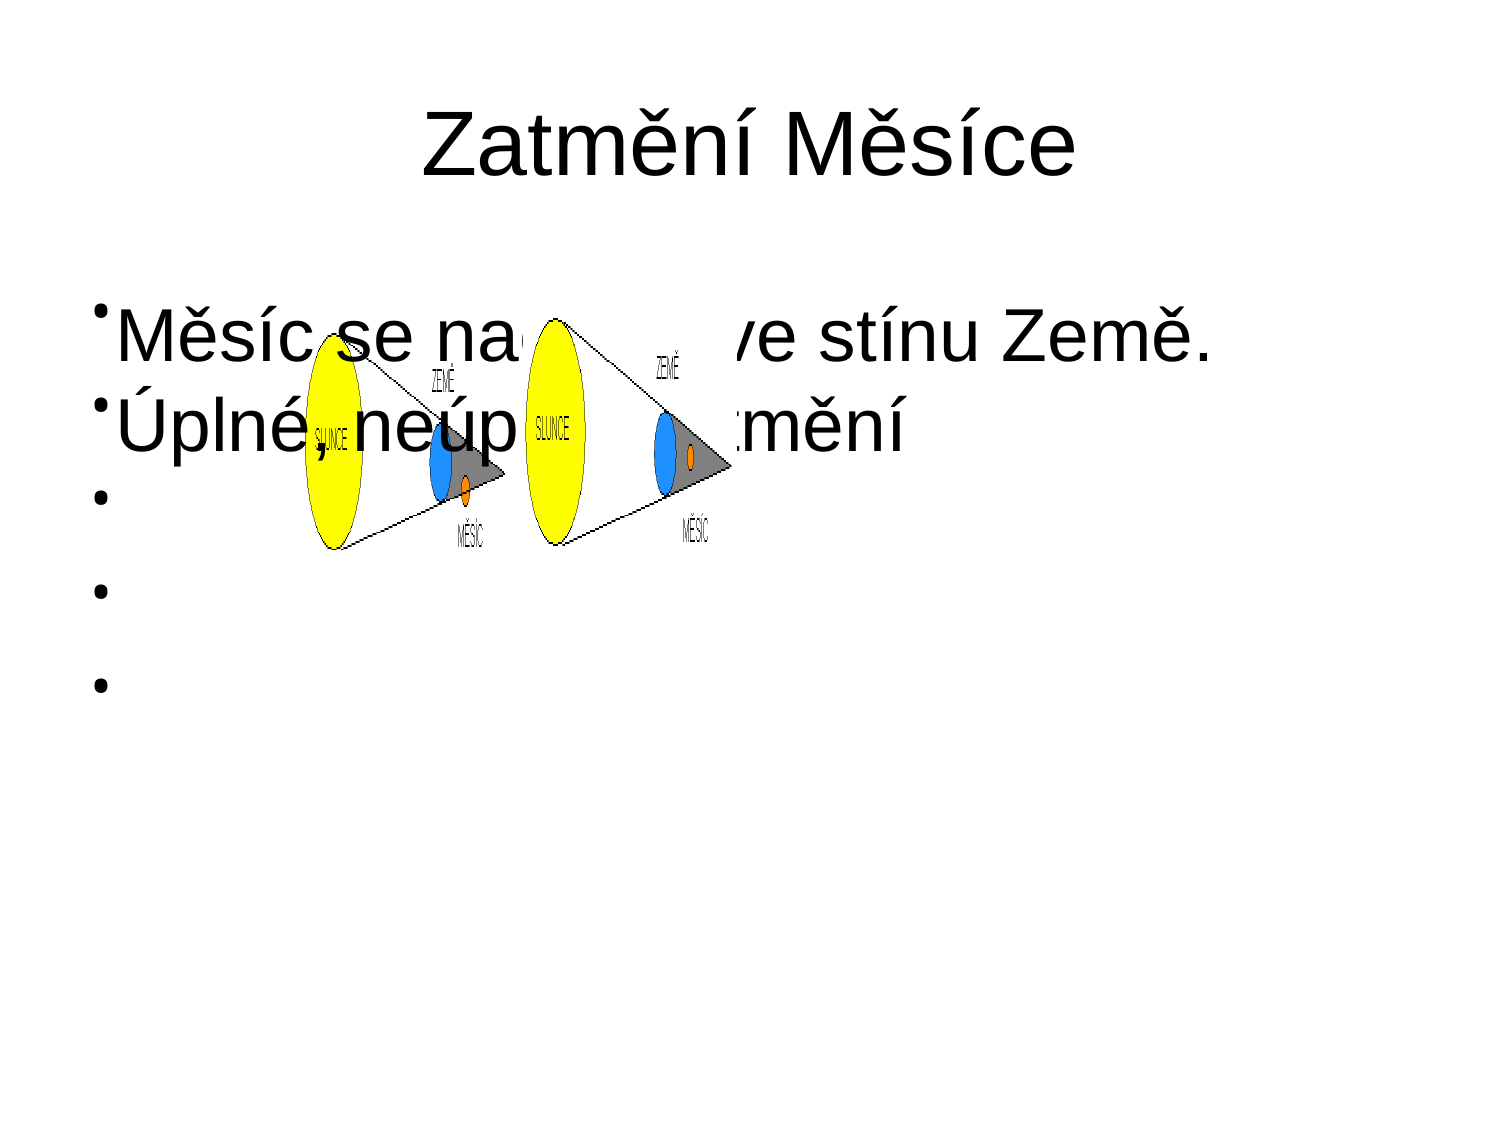

# Zatmění Měsíce
Měsíc se nachází ve stínu Země.
Úplné, neúplné zatmění